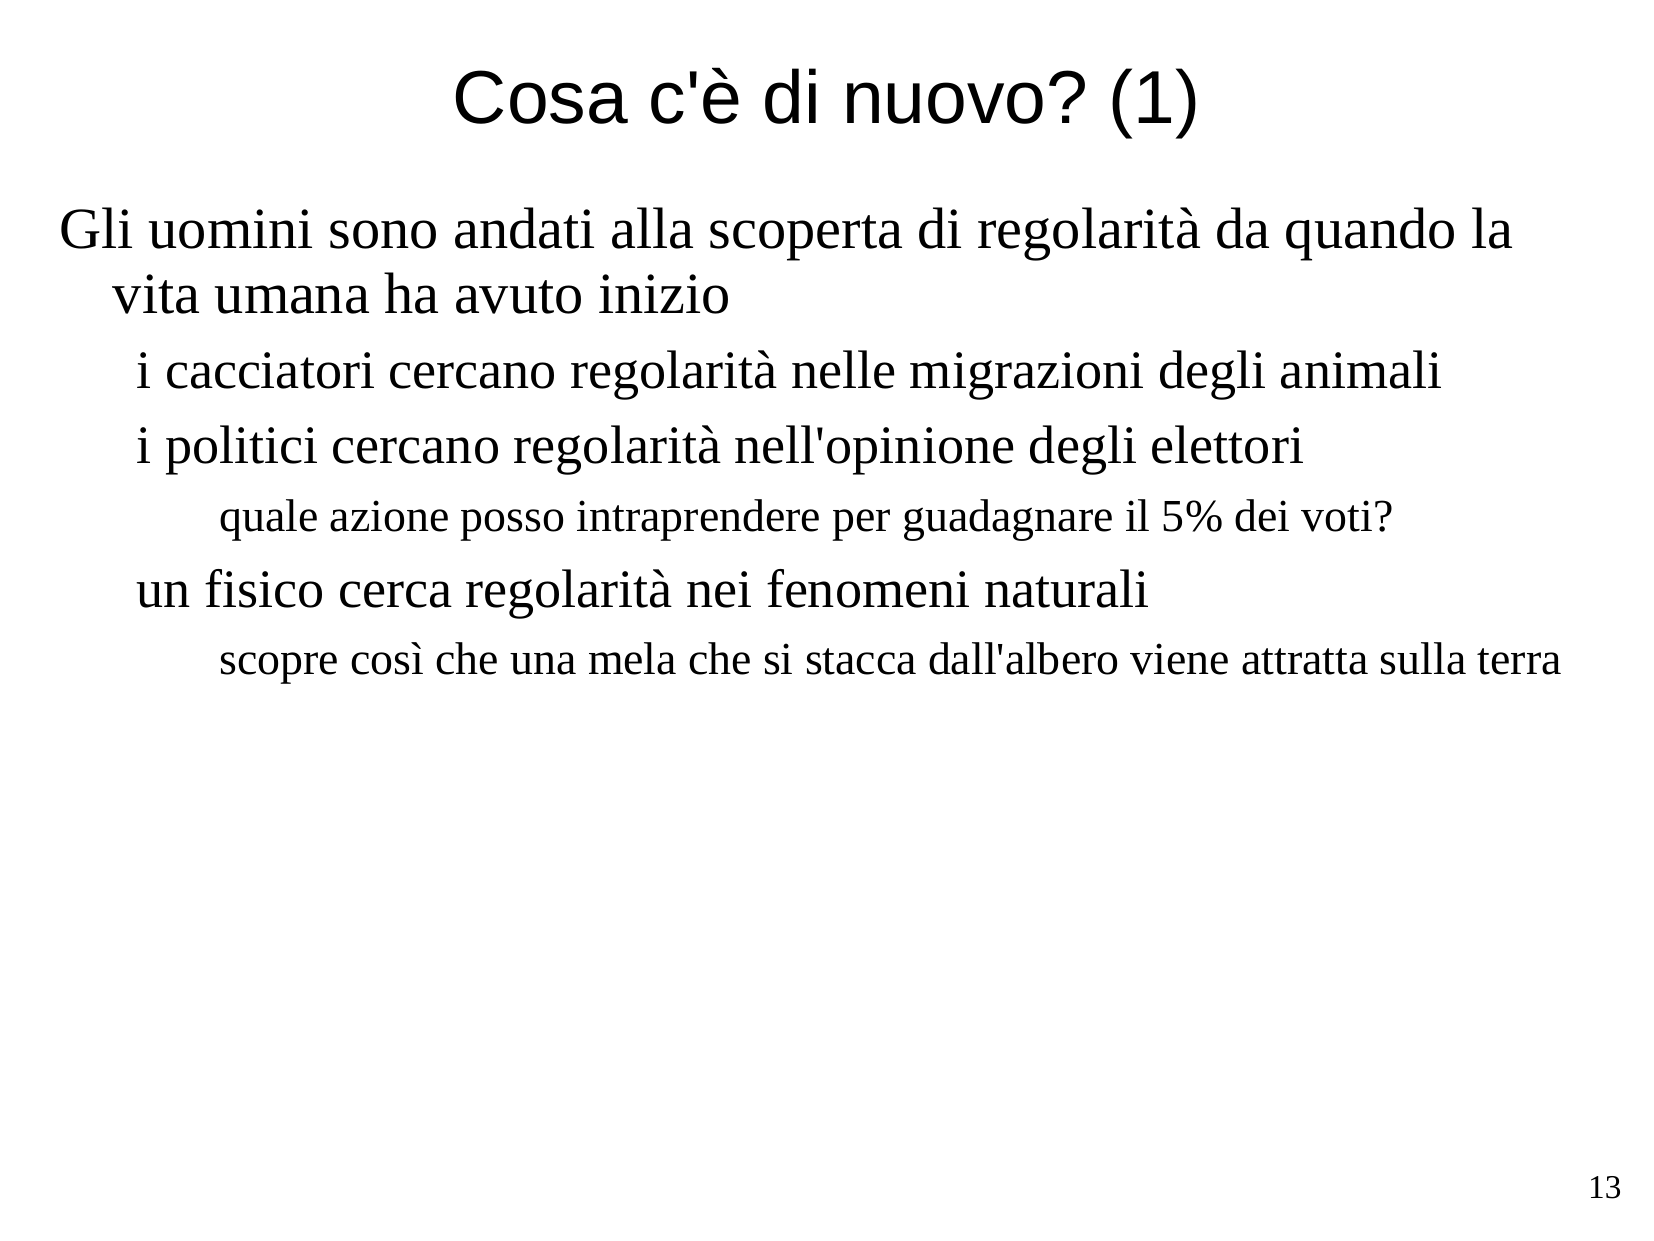

# Cosa c'è di nuovo? (1)
Gli uomini sono andati alla scoperta di regolarità da quando la vita umana ha avuto inizio
i cacciatori cercano regolarità nelle migrazioni degli animali
i politici cercano regolarità nell'opinione degli elettori
quale azione posso intraprendere per guadagnare il 5% dei voti?
un fisico cerca regolarità nei fenomeni naturali
scopre così che una mela che si stacca dall'albero viene attratta sulla terra